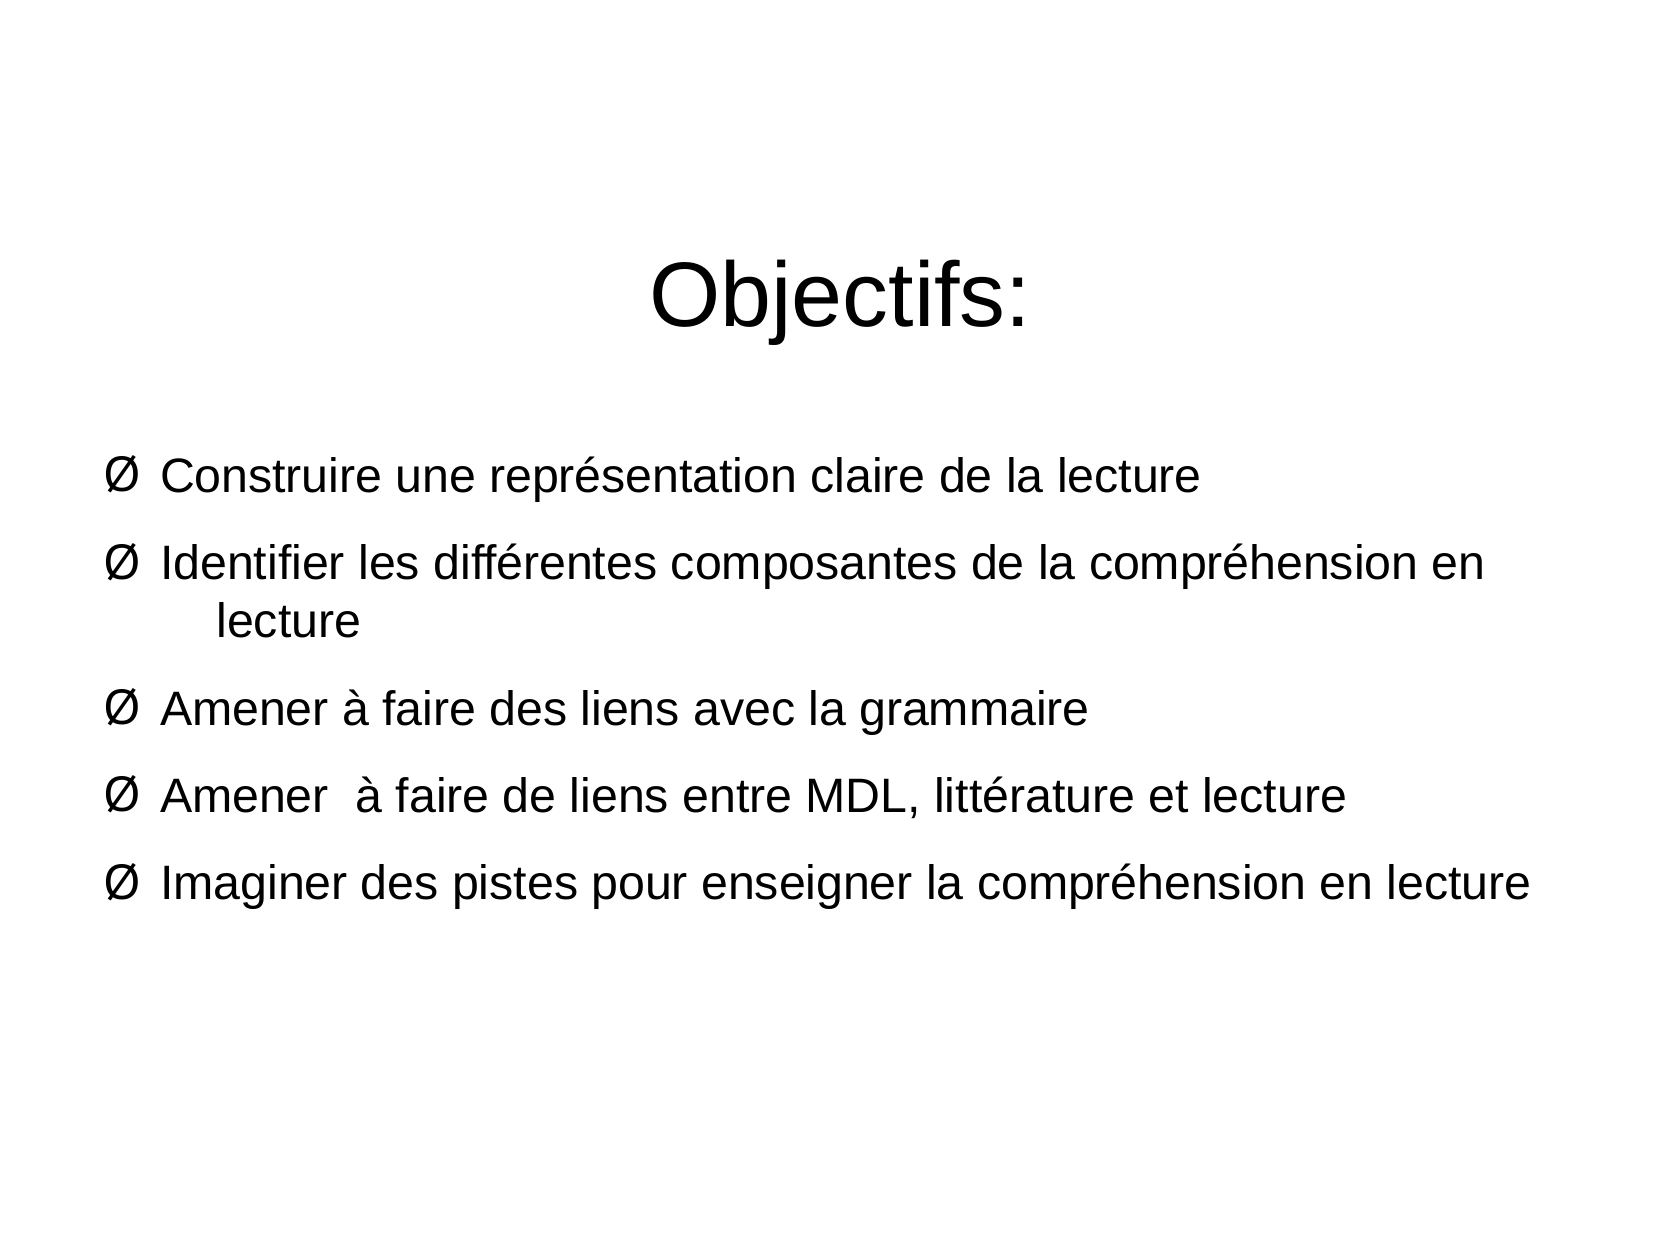

# Objectifs:
Construire une représentation claire de la lecture
Identifier les différentes composantes de la compréhension en lecture
Amener à faire des liens avec la grammaire
Amener à faire de liens entre MDL, littérature et lecture
Imaginer des pistes pour enseigner la compréhension en lecture